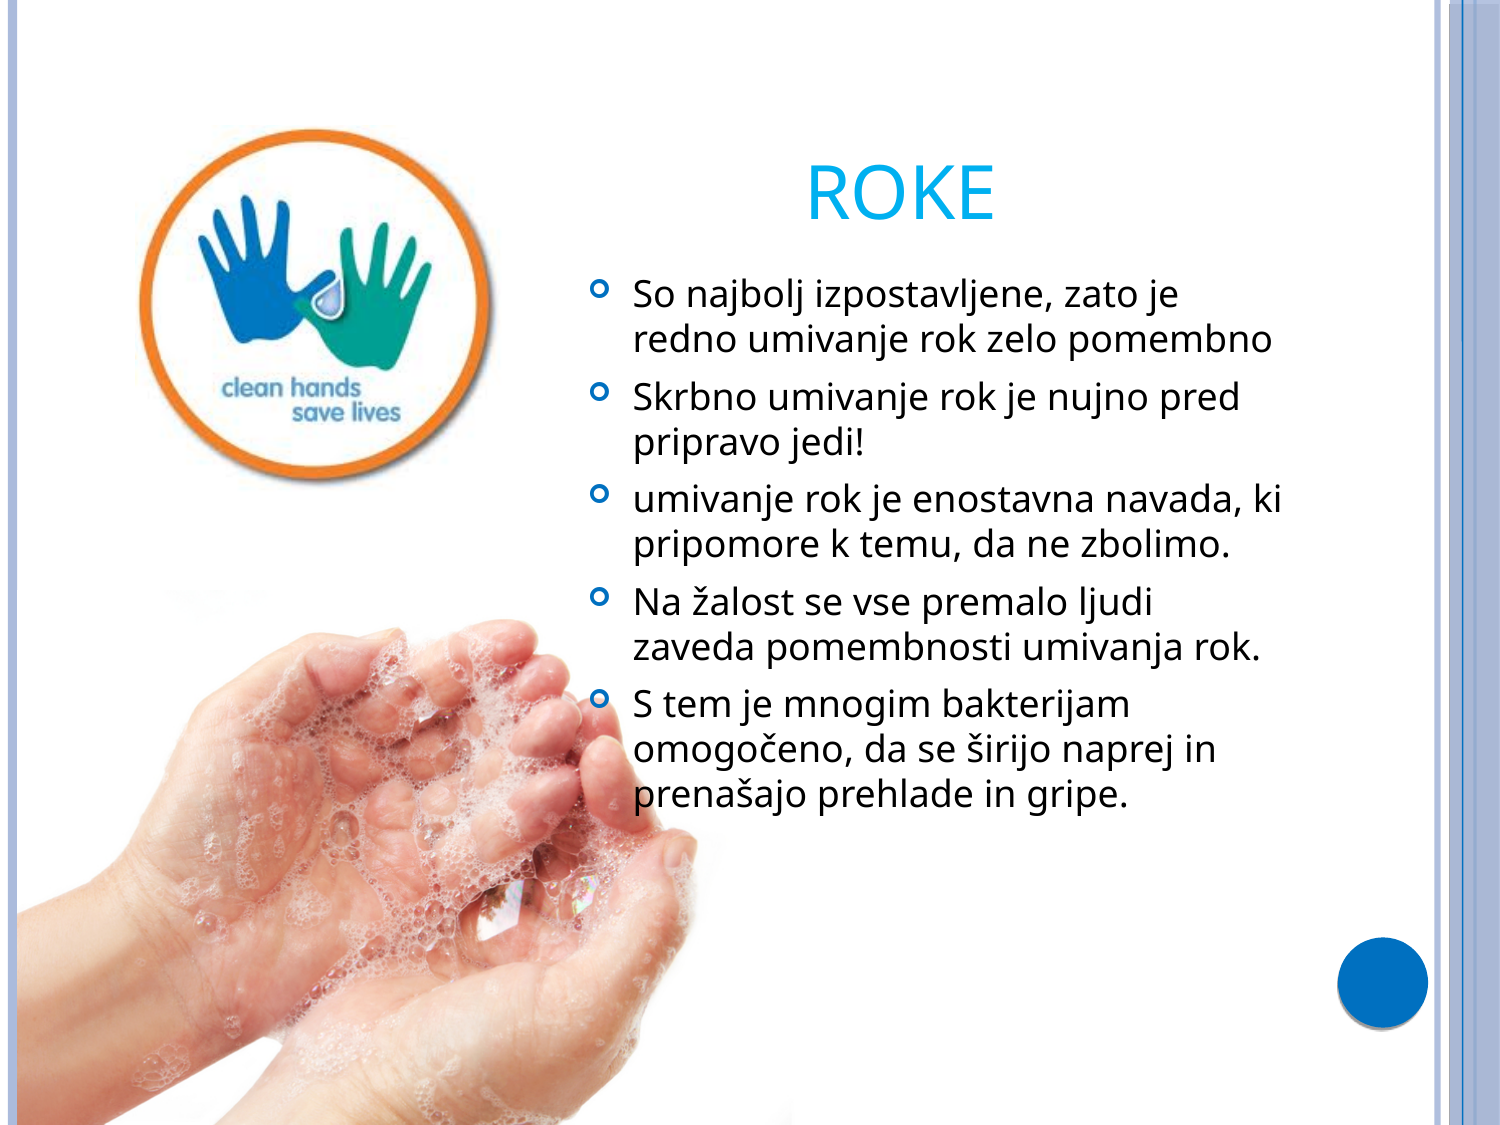

# Roke
So najbolj izpostavljene, zato je redno umivanje rok zelo pomembno
Skrbno umivanje rok je nujno pred pripravo jedi!
umivanje rok je enostavna navada, ki pripomore k temu, da ne zbolimo.
Na žalost se vse premalo ljudi zaveda pomembnosti umivanja rok.
S tem je mnogim bakterijam omogočeno, da se širijo naprej in prenašajo prehlade in gripe.